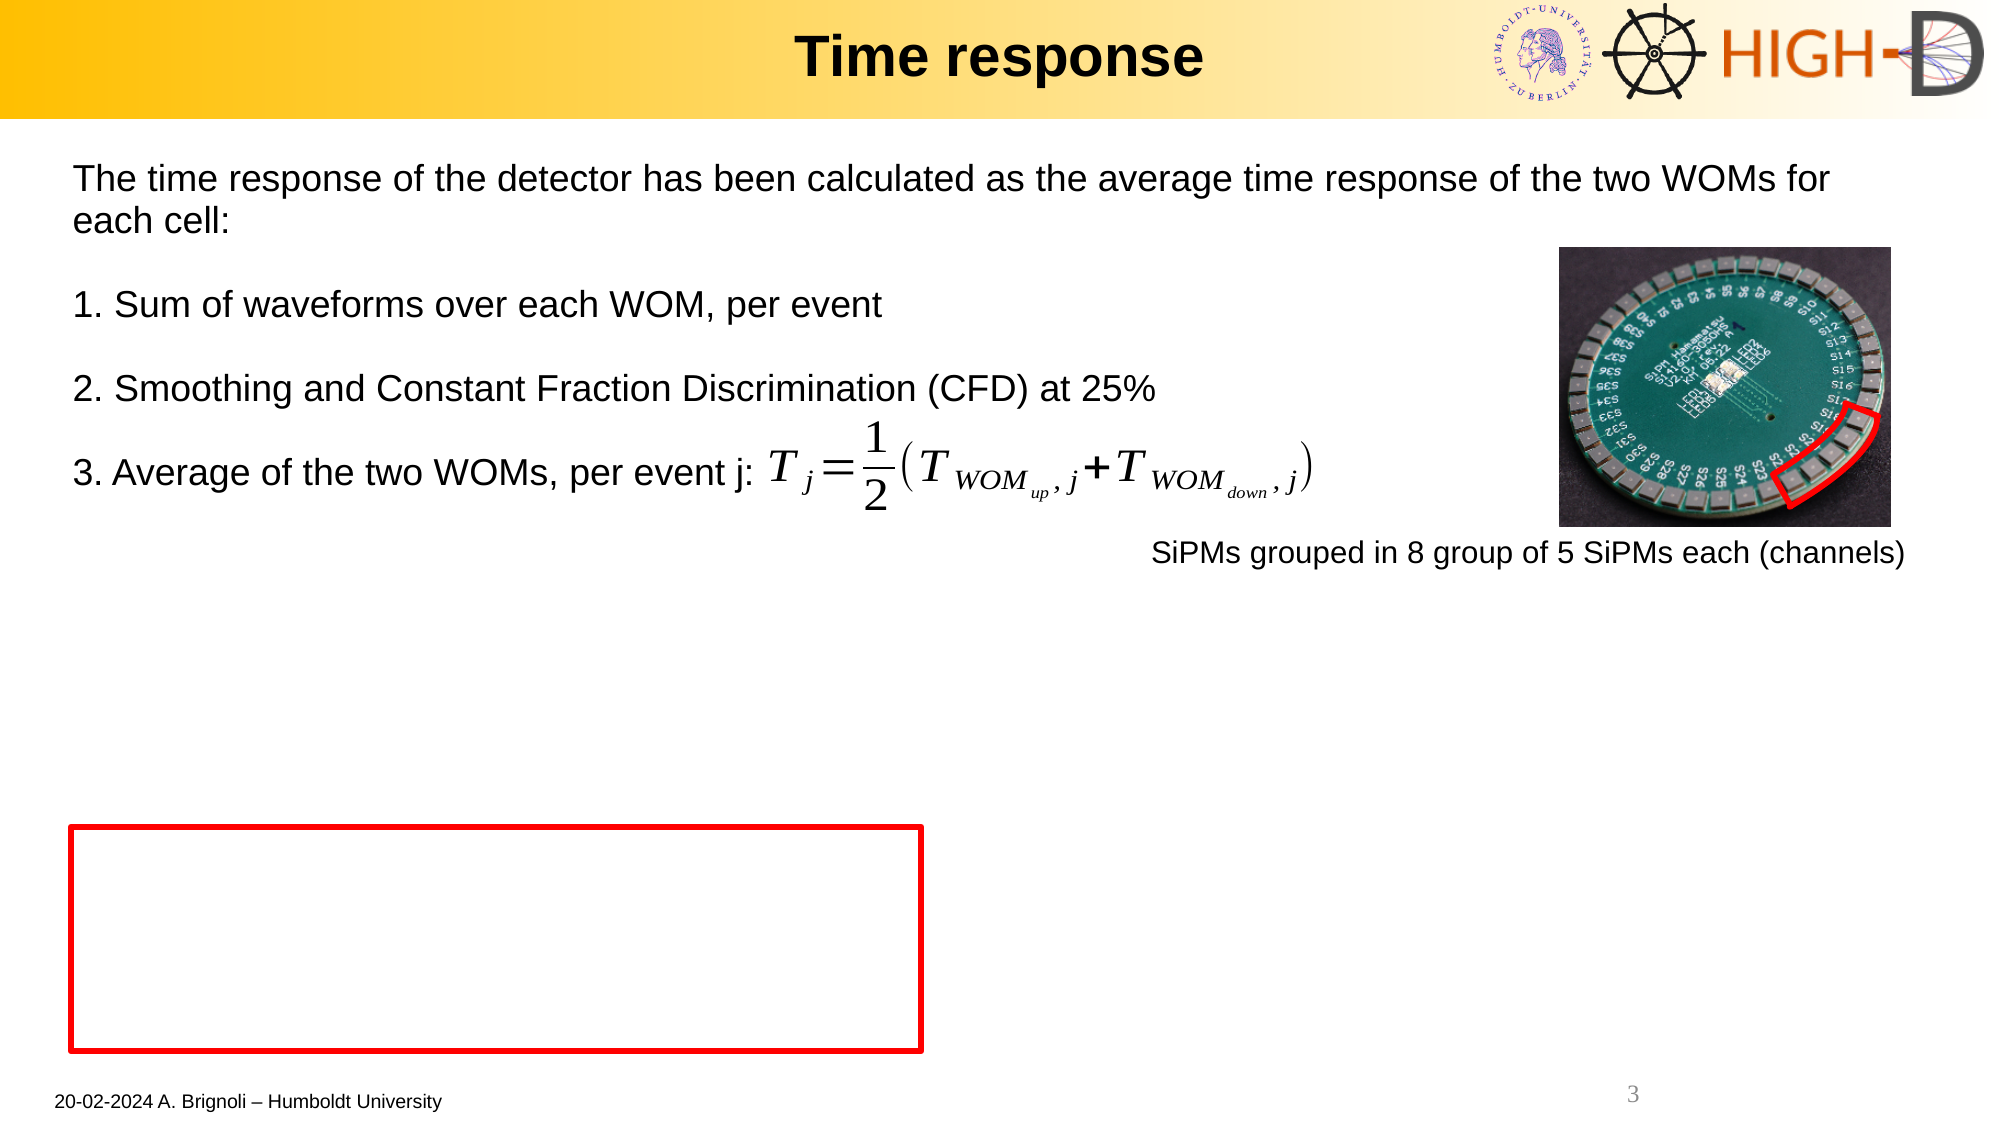

Time response
The time response of the detector has been calculated as the average time response of the two WOMs for each cell:
1. Sum of waveforms over each WOM, per event
2. Smoothing and Constant Fraction Discrimination (CFD) at 25%
3. Average of the two WOMs, per event j:
SiPMs grouped in 8 group of 5 SiPMs each (channels)
20-02-2024 A. Brignoli – Humboldt University